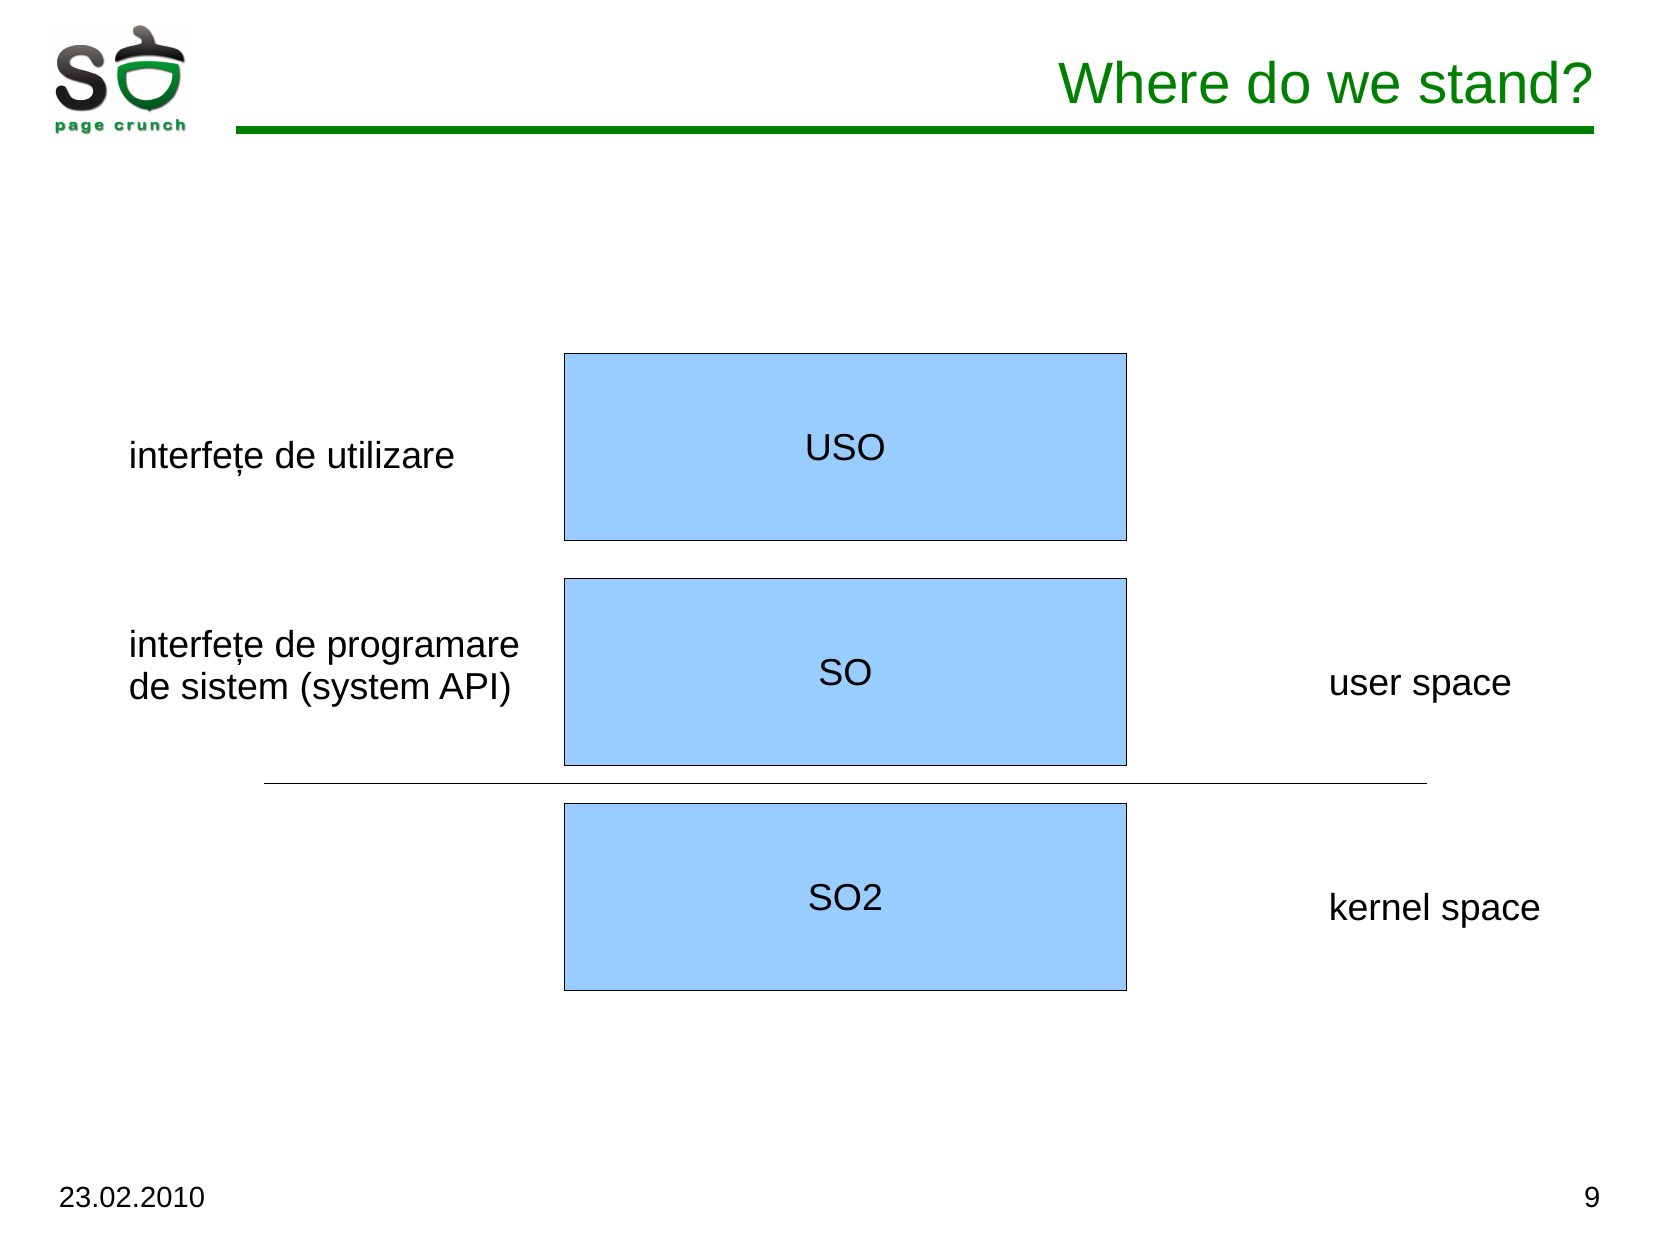

# Where do we stand?
USO
interfețe de utilizare
SO
interfețe de programare de sistem (system API)
user space
SO2
kernel space
23.02.2010
9